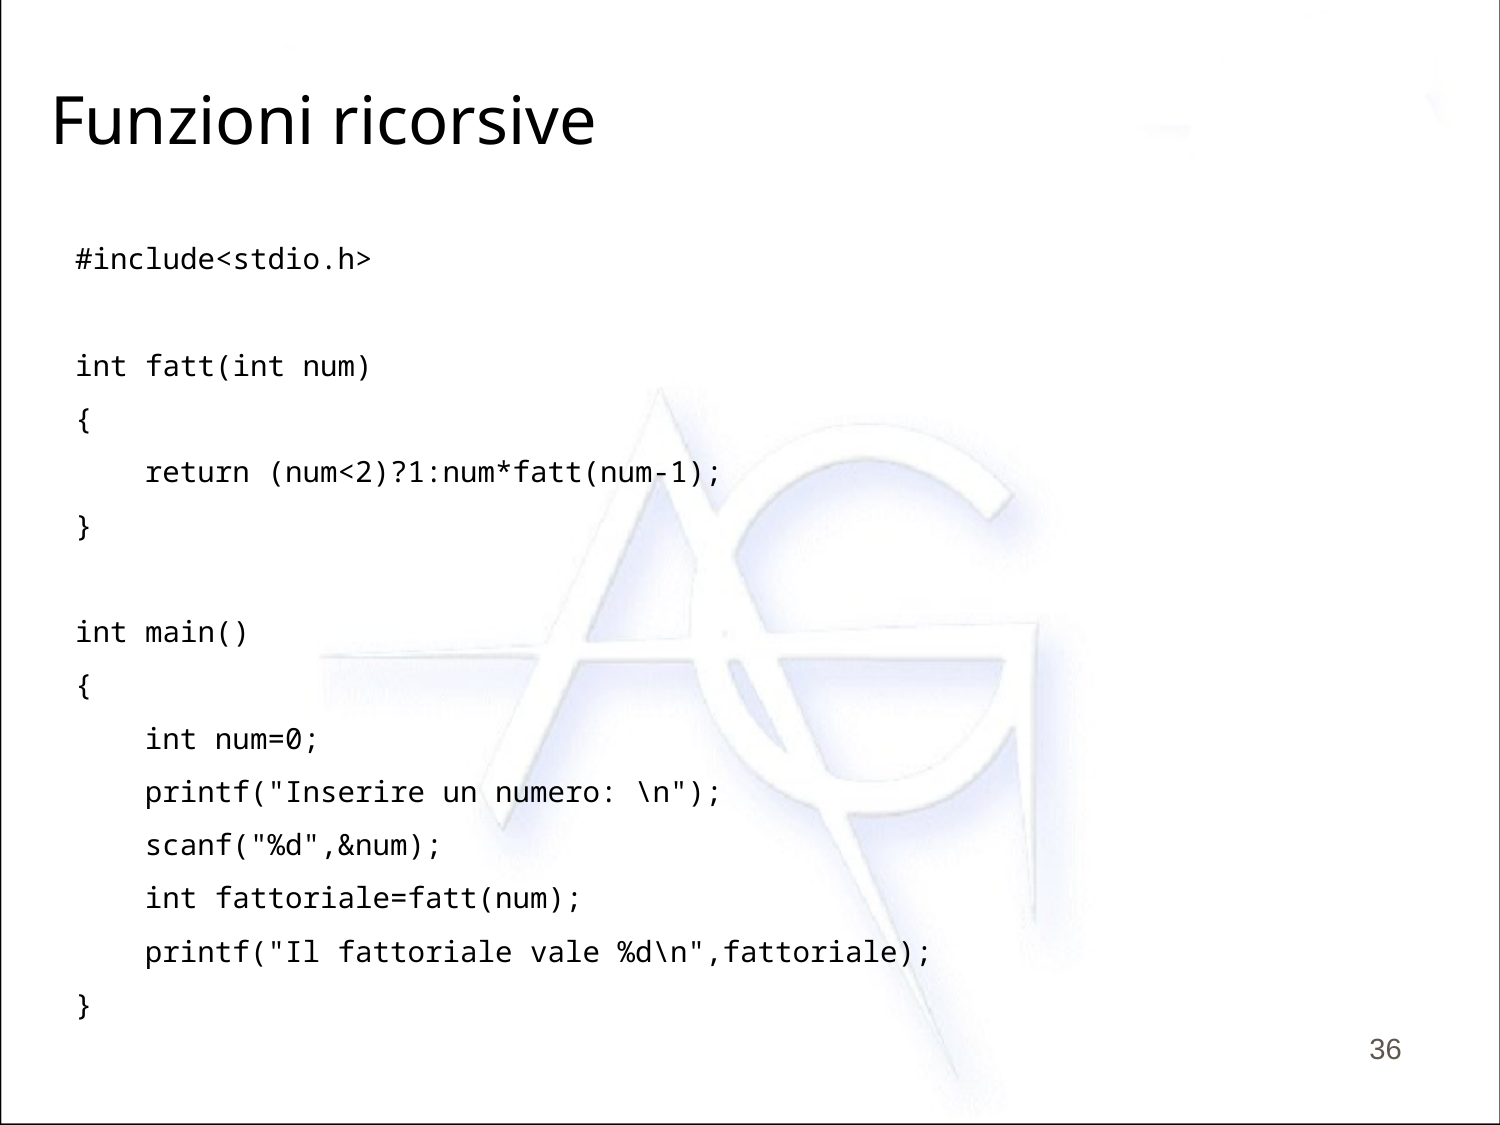

# Funzioni ricorsive
#include<stdio.h>
int fatt(int num)
{
 return (num<2)?1:num*fatt(num-1);
}
int main()
{
 int num=0;
 printf("Inserire un numero: \n");
 scanf("%d",&num);
 int fattoriale=fatt(num);
 printf("Il fattoriale vale %d\n",fattoriale);
}
36